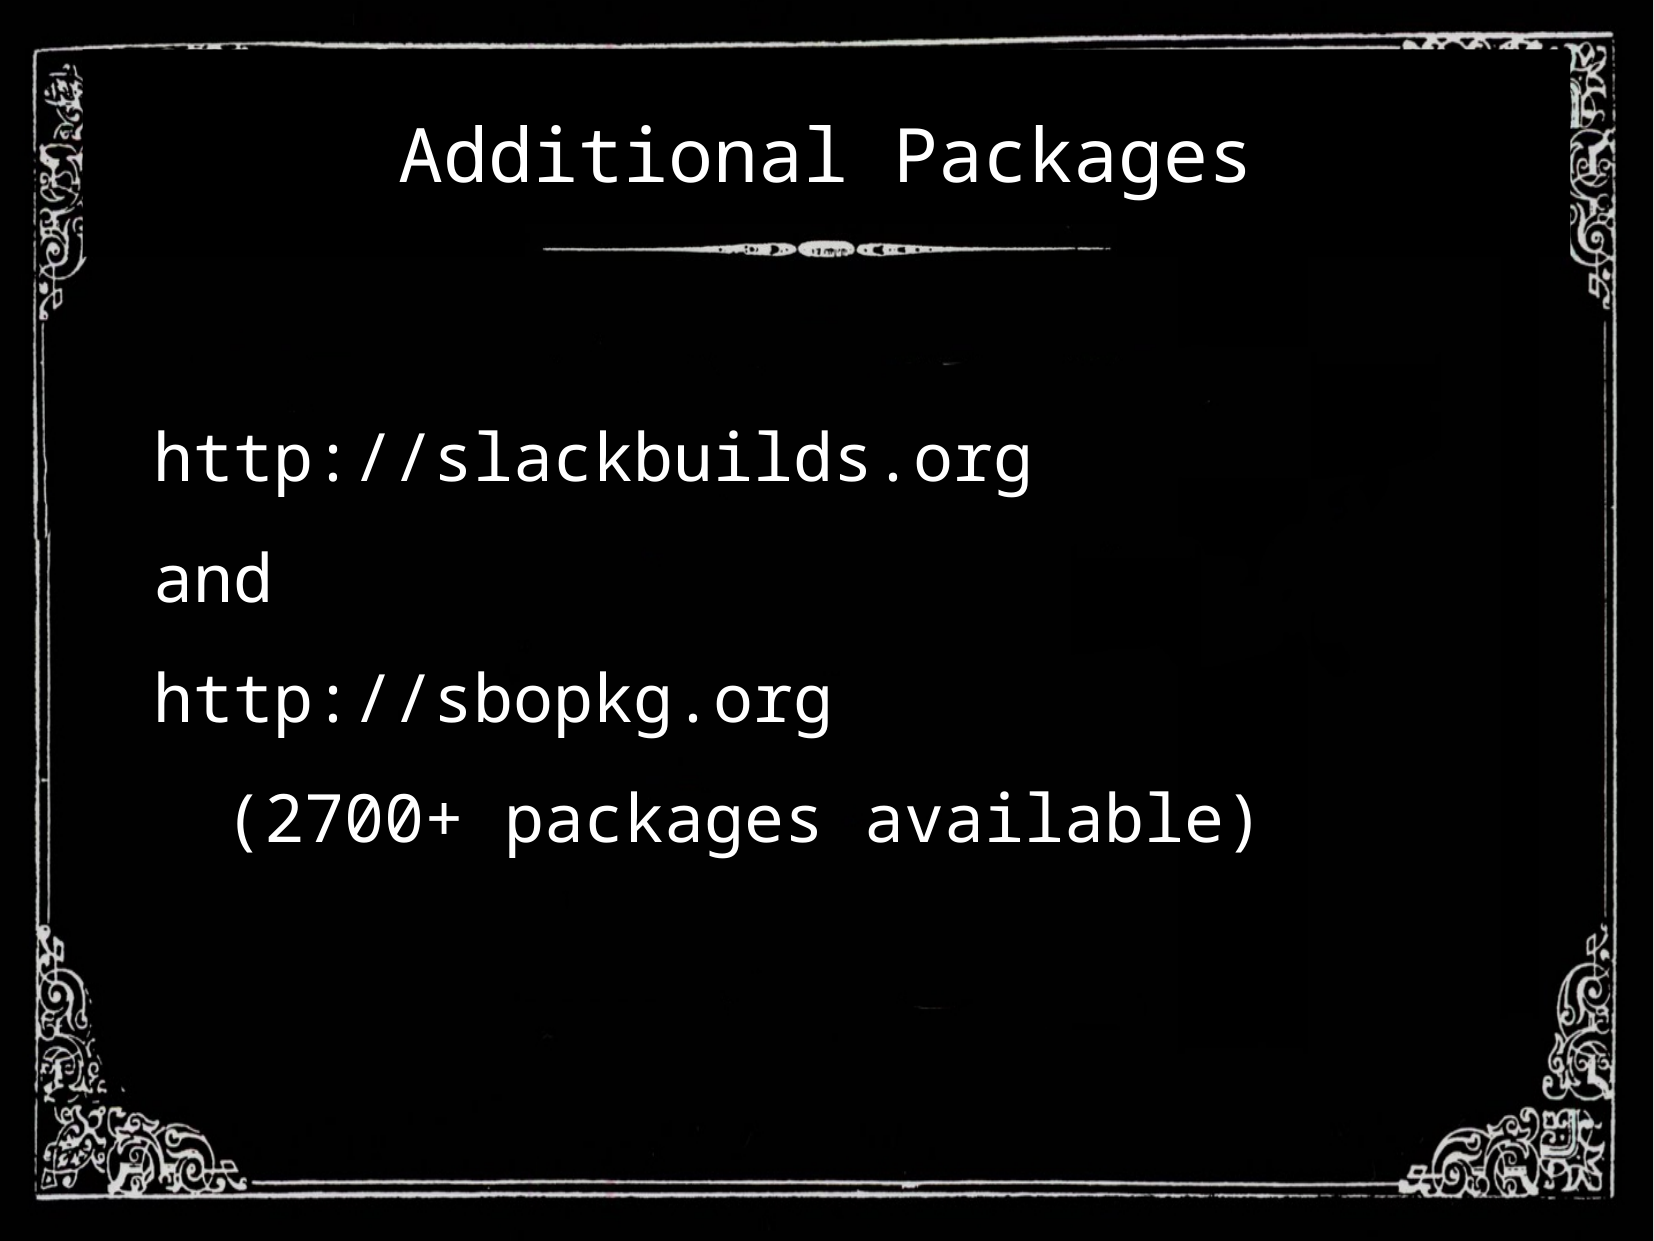

Additional Packages
# http://slackbuilds.org
and
http://sbopkg.org
(2700+ packages available)